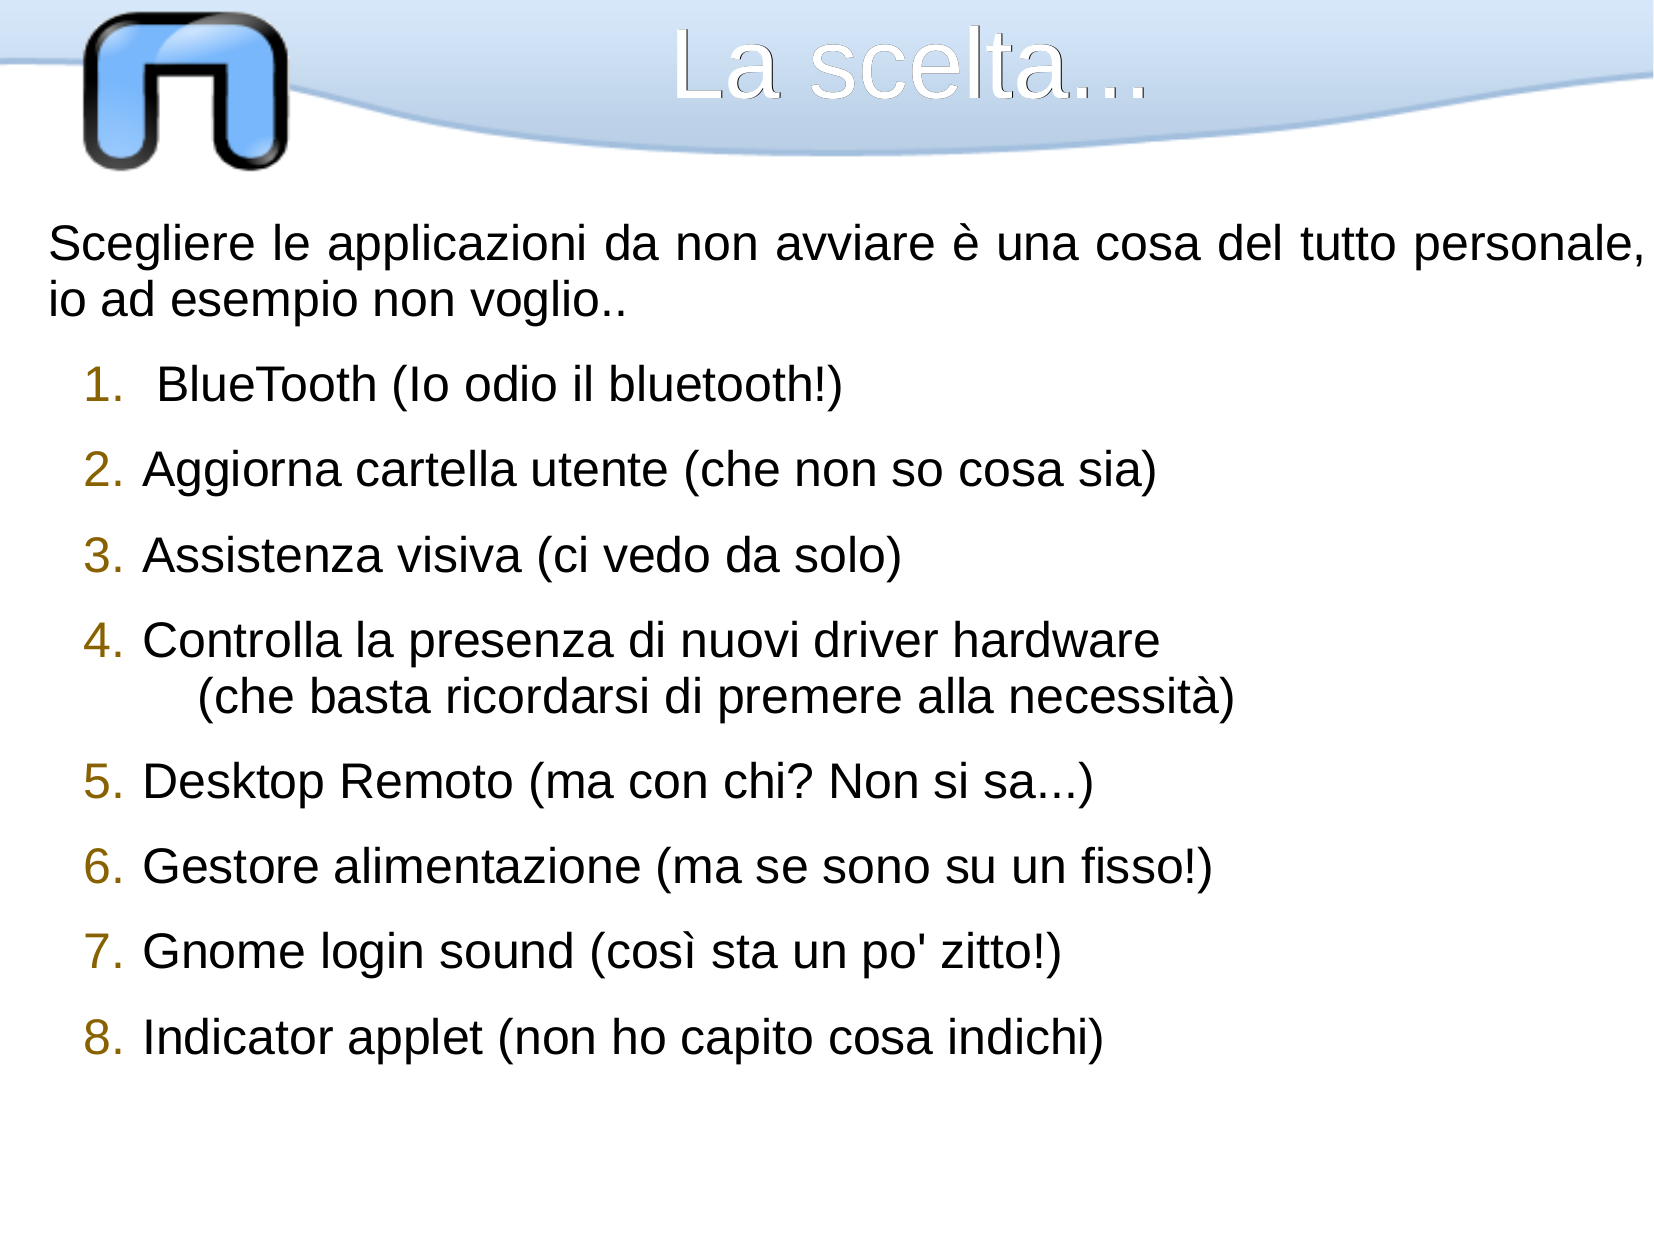

La scelta...
# Scegliere le applicazioni da non avviare è una cosa del tutto personale, io ad esempio non voglio..
 BlueTooth (Io odio il bluetooth!)
Aggiorna cartella utente (che non so cosa sia)
Assistenza visiva (ci vedo da solo)
Controlla la presenza di nuovi driver hardware				(che basta ricordarsi di premere alla necessità)
Desktop Remoto (ma con chi? Non si sa...)
Gestore alimentazione (ma se sono su un fisso!)
Gnome login sound (così sta un po' zitto!)
Indicator applet (non ho capito cosa indichi)